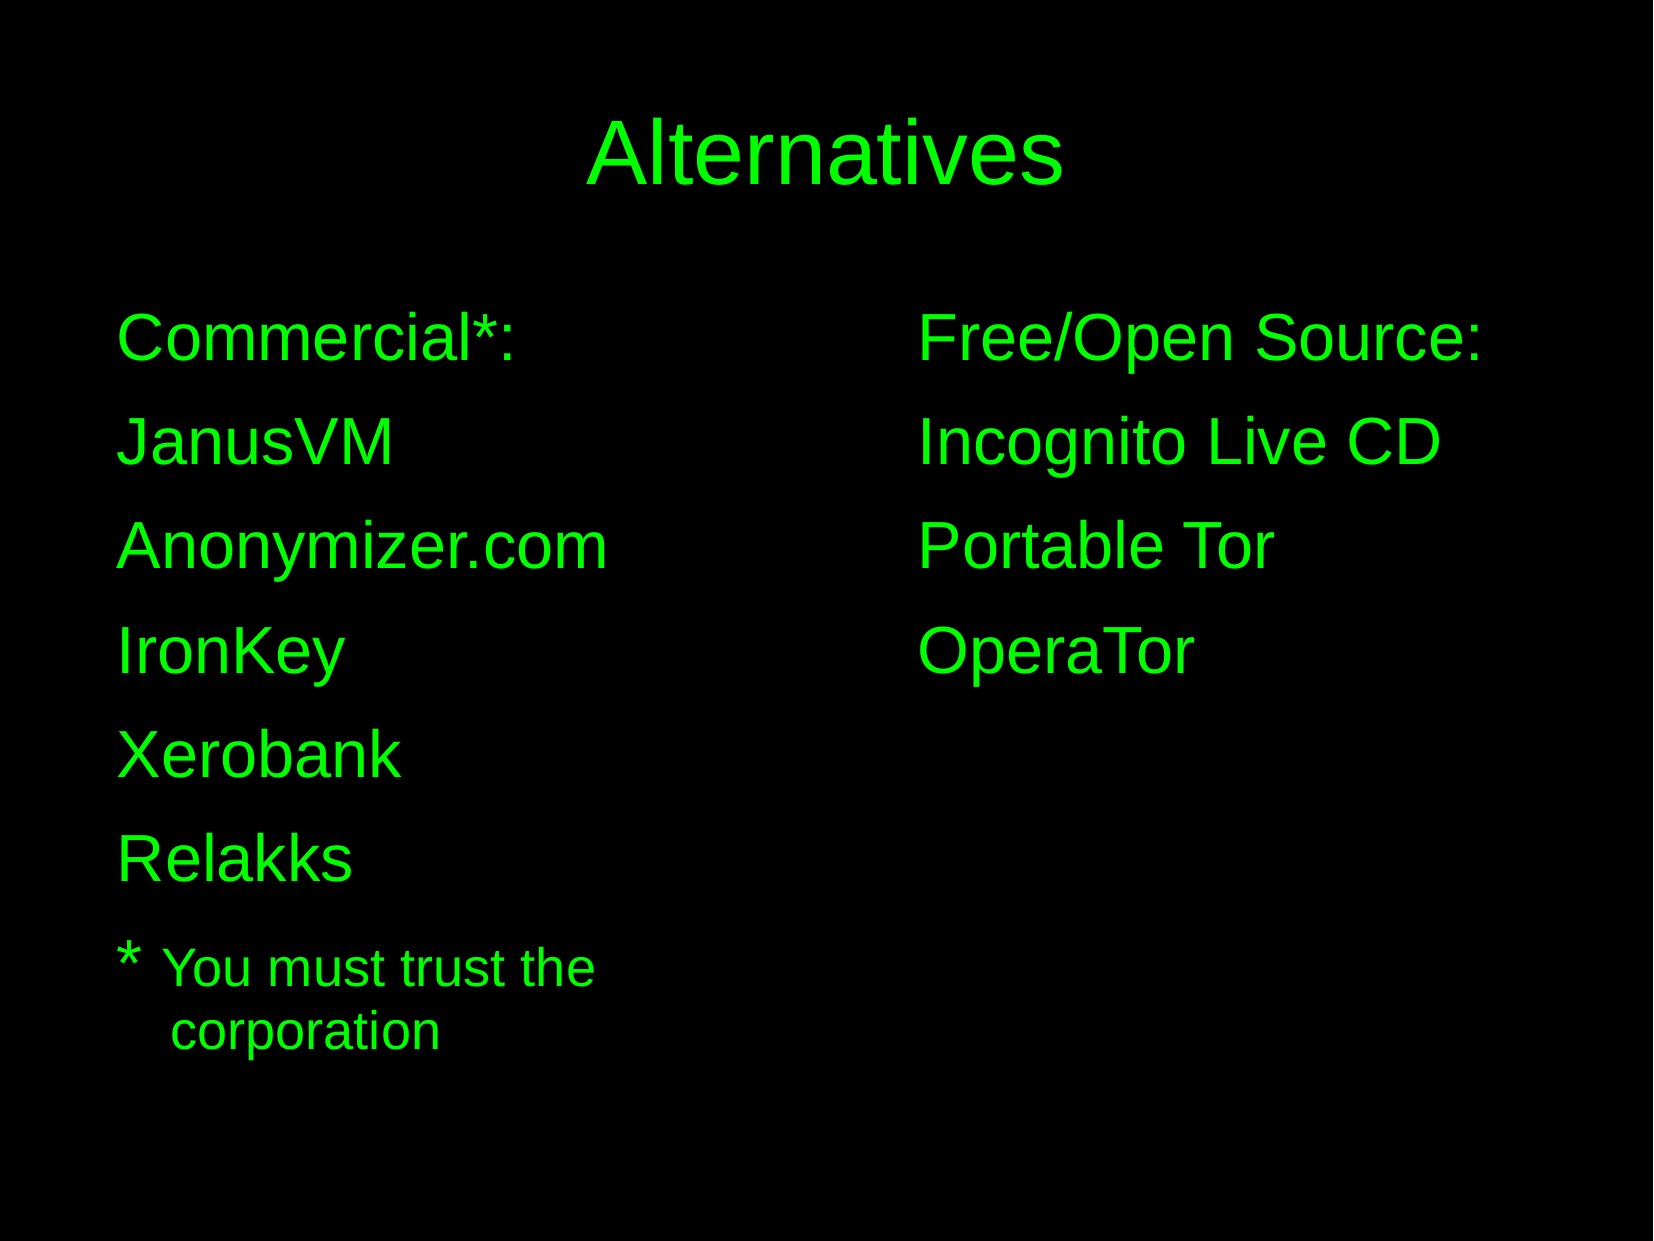

# Alternatives
Commercial*:
JanusVM
Anonymizer.com
IronKey
Xerobank
Relakks
* You must trust the corporation
Free/Open Source:
Incognito Live CD
Portable Tor
OperaTor